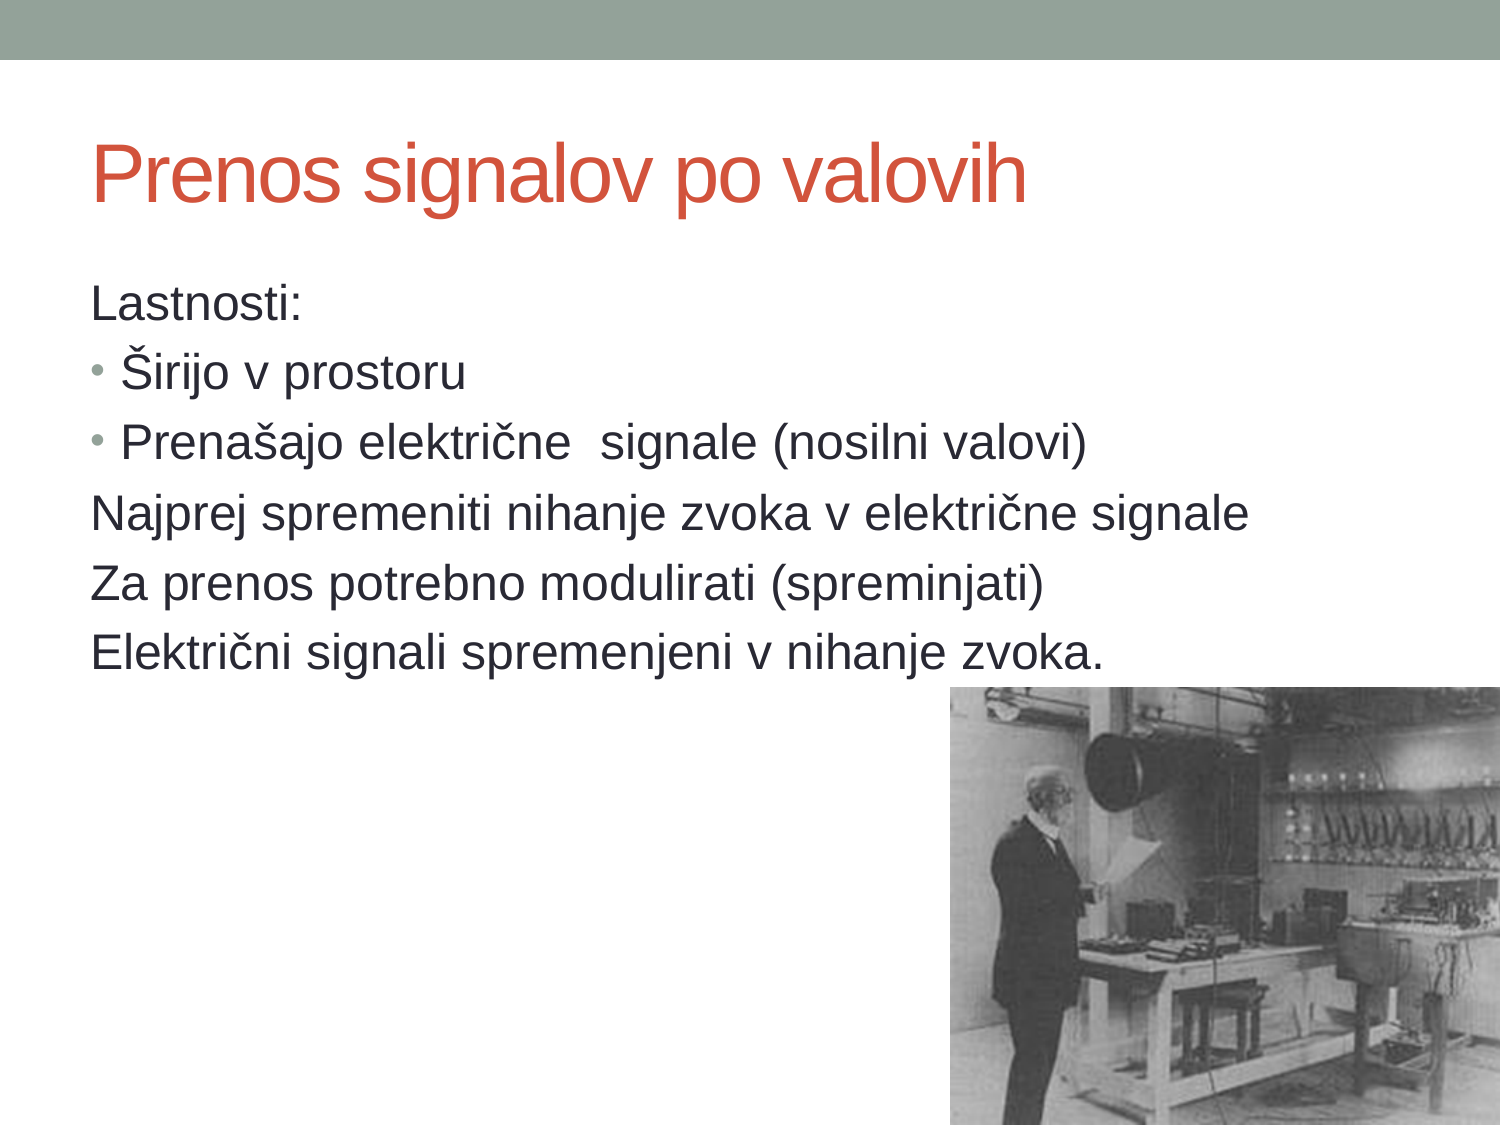

# Prenos signalov po valovih
Lastnosti:
Širijo v prostoru
Prenašajo električne signale (nosilni valovi)
Najprej spremeniti nihanje zvoka v električne signale
Za prenos potrebno modulirati (spreminjati)
Električni signali spremenjeni v nihanje zvoka.